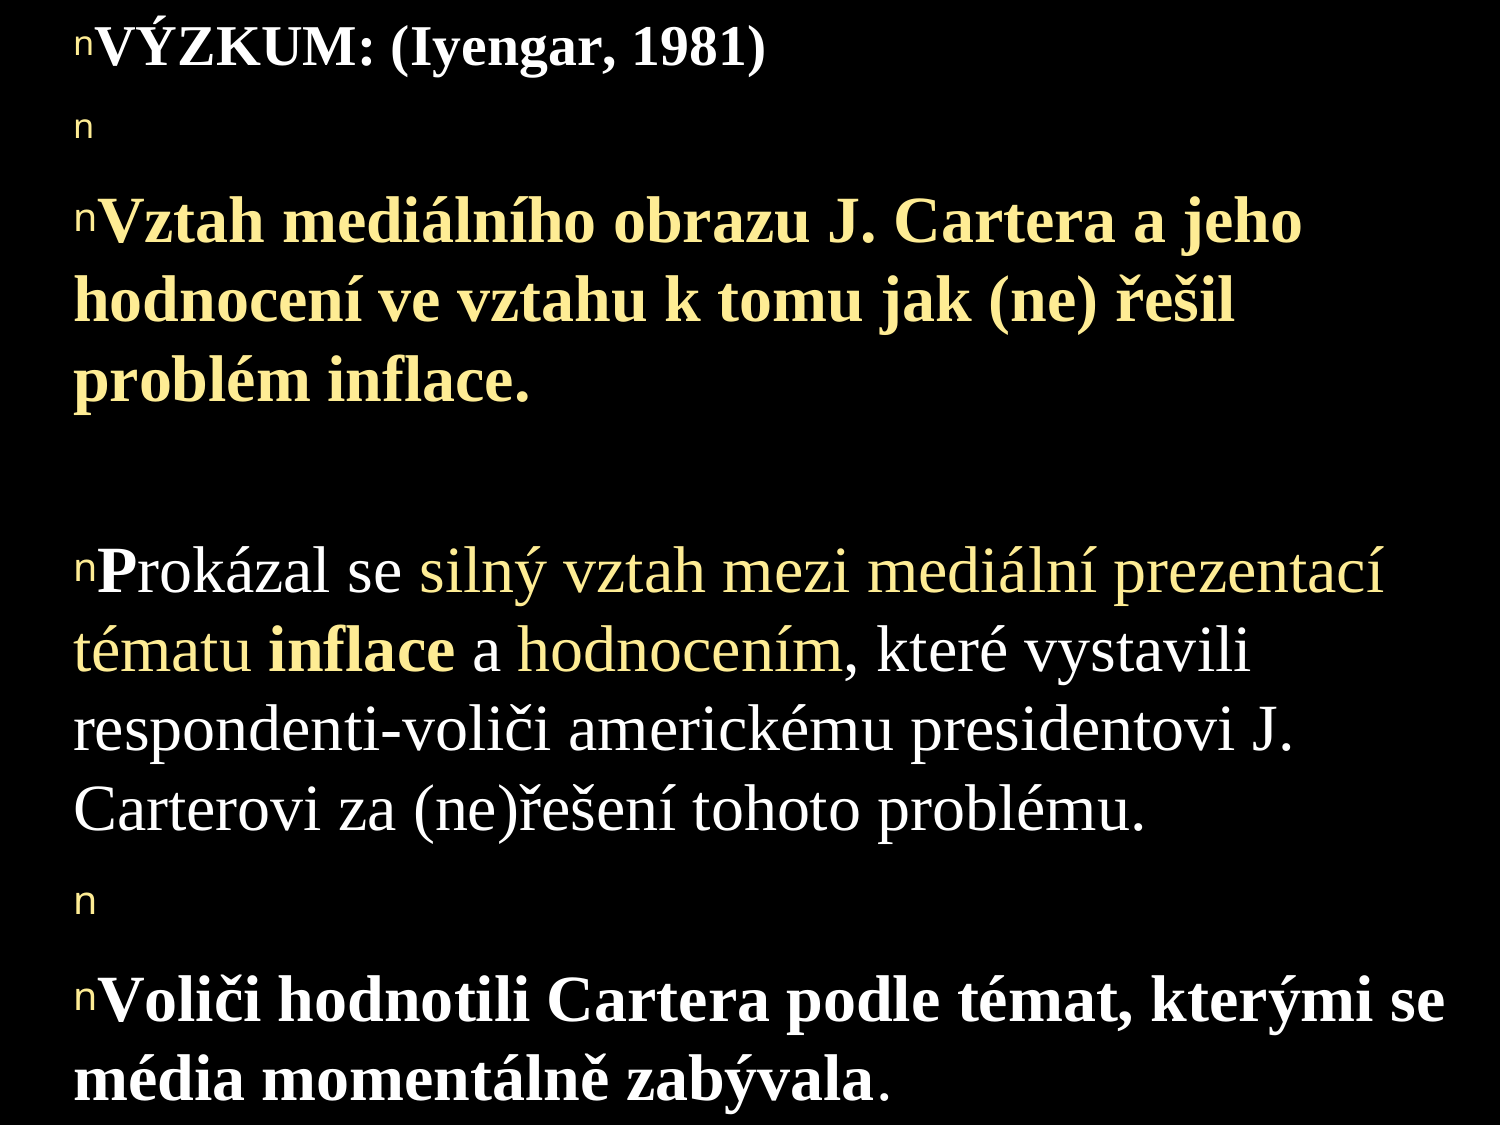

# VÝZKUM: (Iyengar, 1981)
Vztah mediálního obrazu J. Cartera a jeho hodnocení ve vztahu k tomu jak (ne) řešil problém inflace.
Prokázal se silný vztah mezi mediální prezentací tématu inflace a hodnocením, které vystavili respondenti-voliči americkému presidentovi J. Carterovi za (ne)řešení tohoto problému.
Voliči hodnotili Cartera podle témat, kterými se média momentálně zabývala.